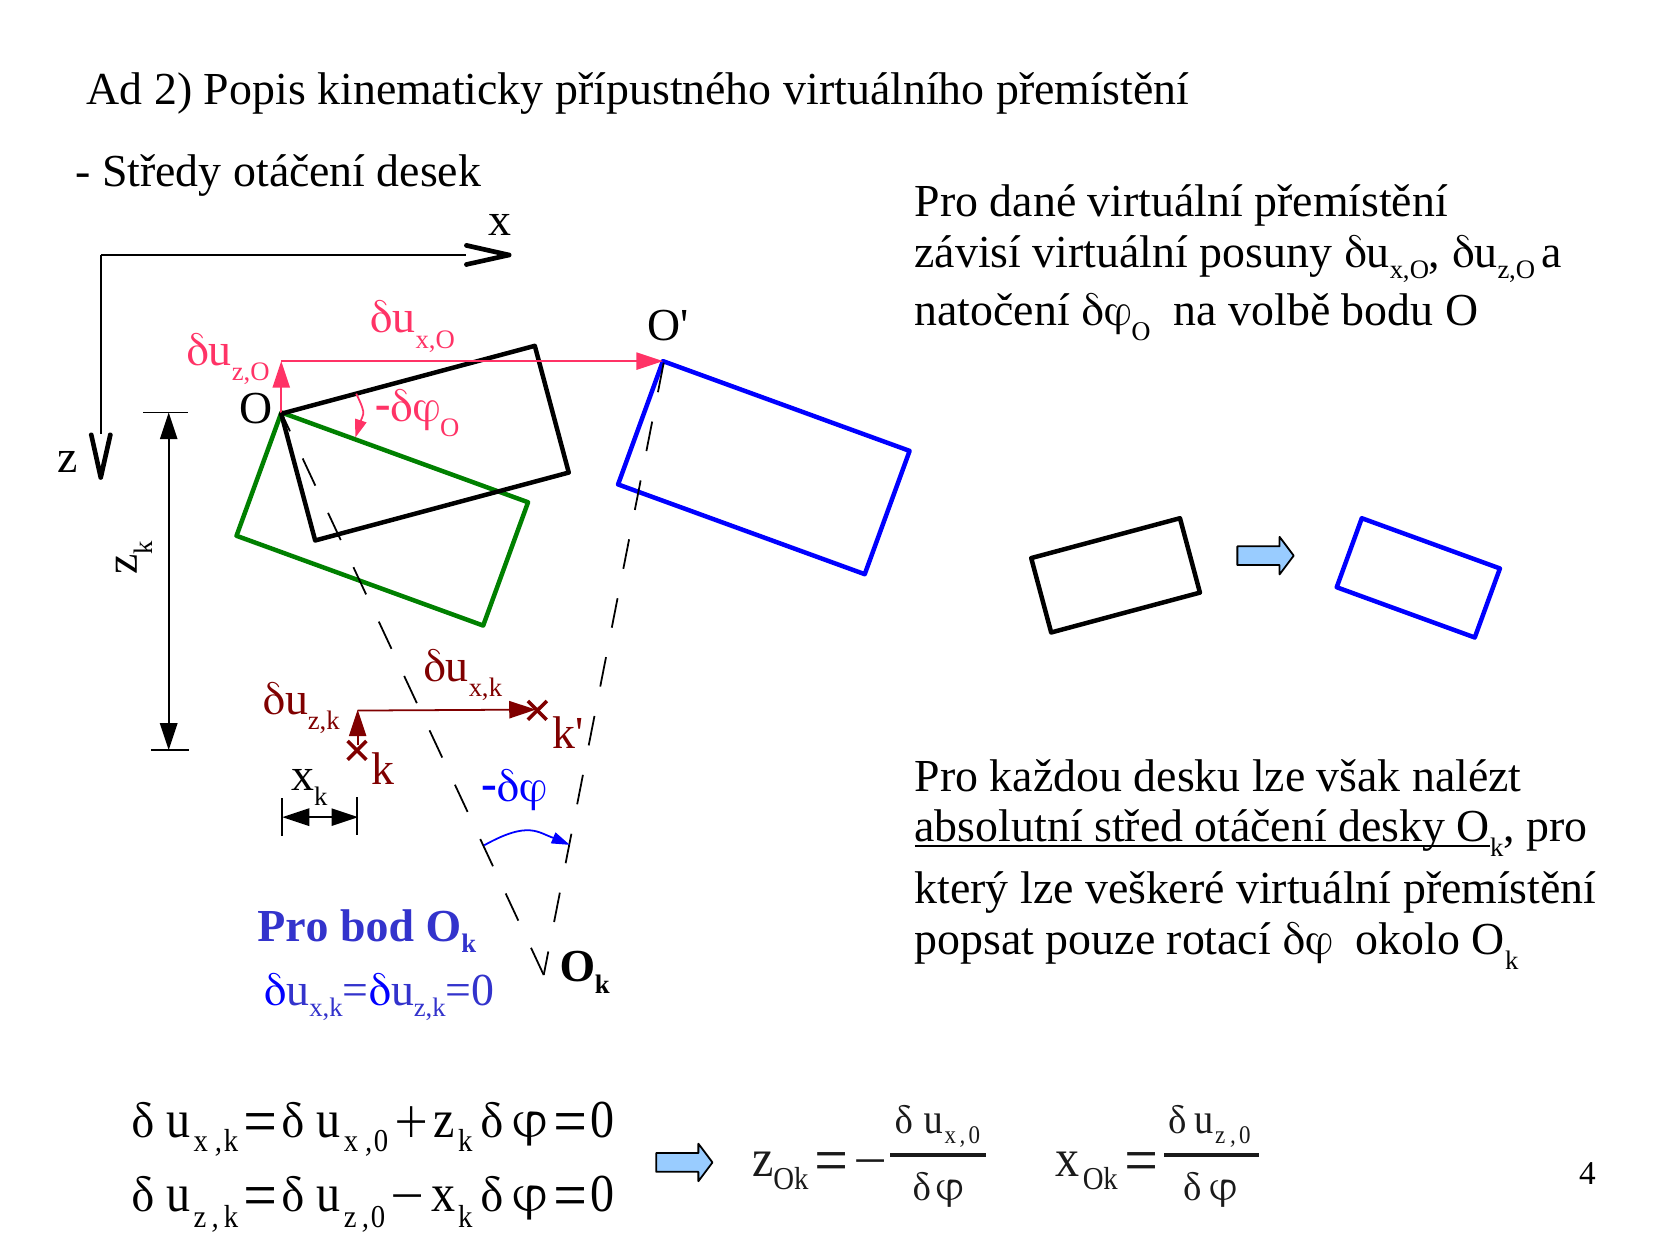

Ad 2) Popis kinematicky přípustného virtuálního přemístění
- Středy otáčení desek
Pro dané virtuální přemístění
závisí virtuální posuny dux,O, duz,O a natočení djO na volbě bodu O
x
dux,O
O'
duz,O
O
-djO
z
zk
dux,k
duz,k
k'
k
xk
Pro každou desku lze však nalézt absolutní střed otáčení desky Ok, pro který lze veškeré virtuální přemístění popsat pouze rotací dj okolo Ok
-dj
Pro bod Ok
Ok
dux,k=duz,k=0
4